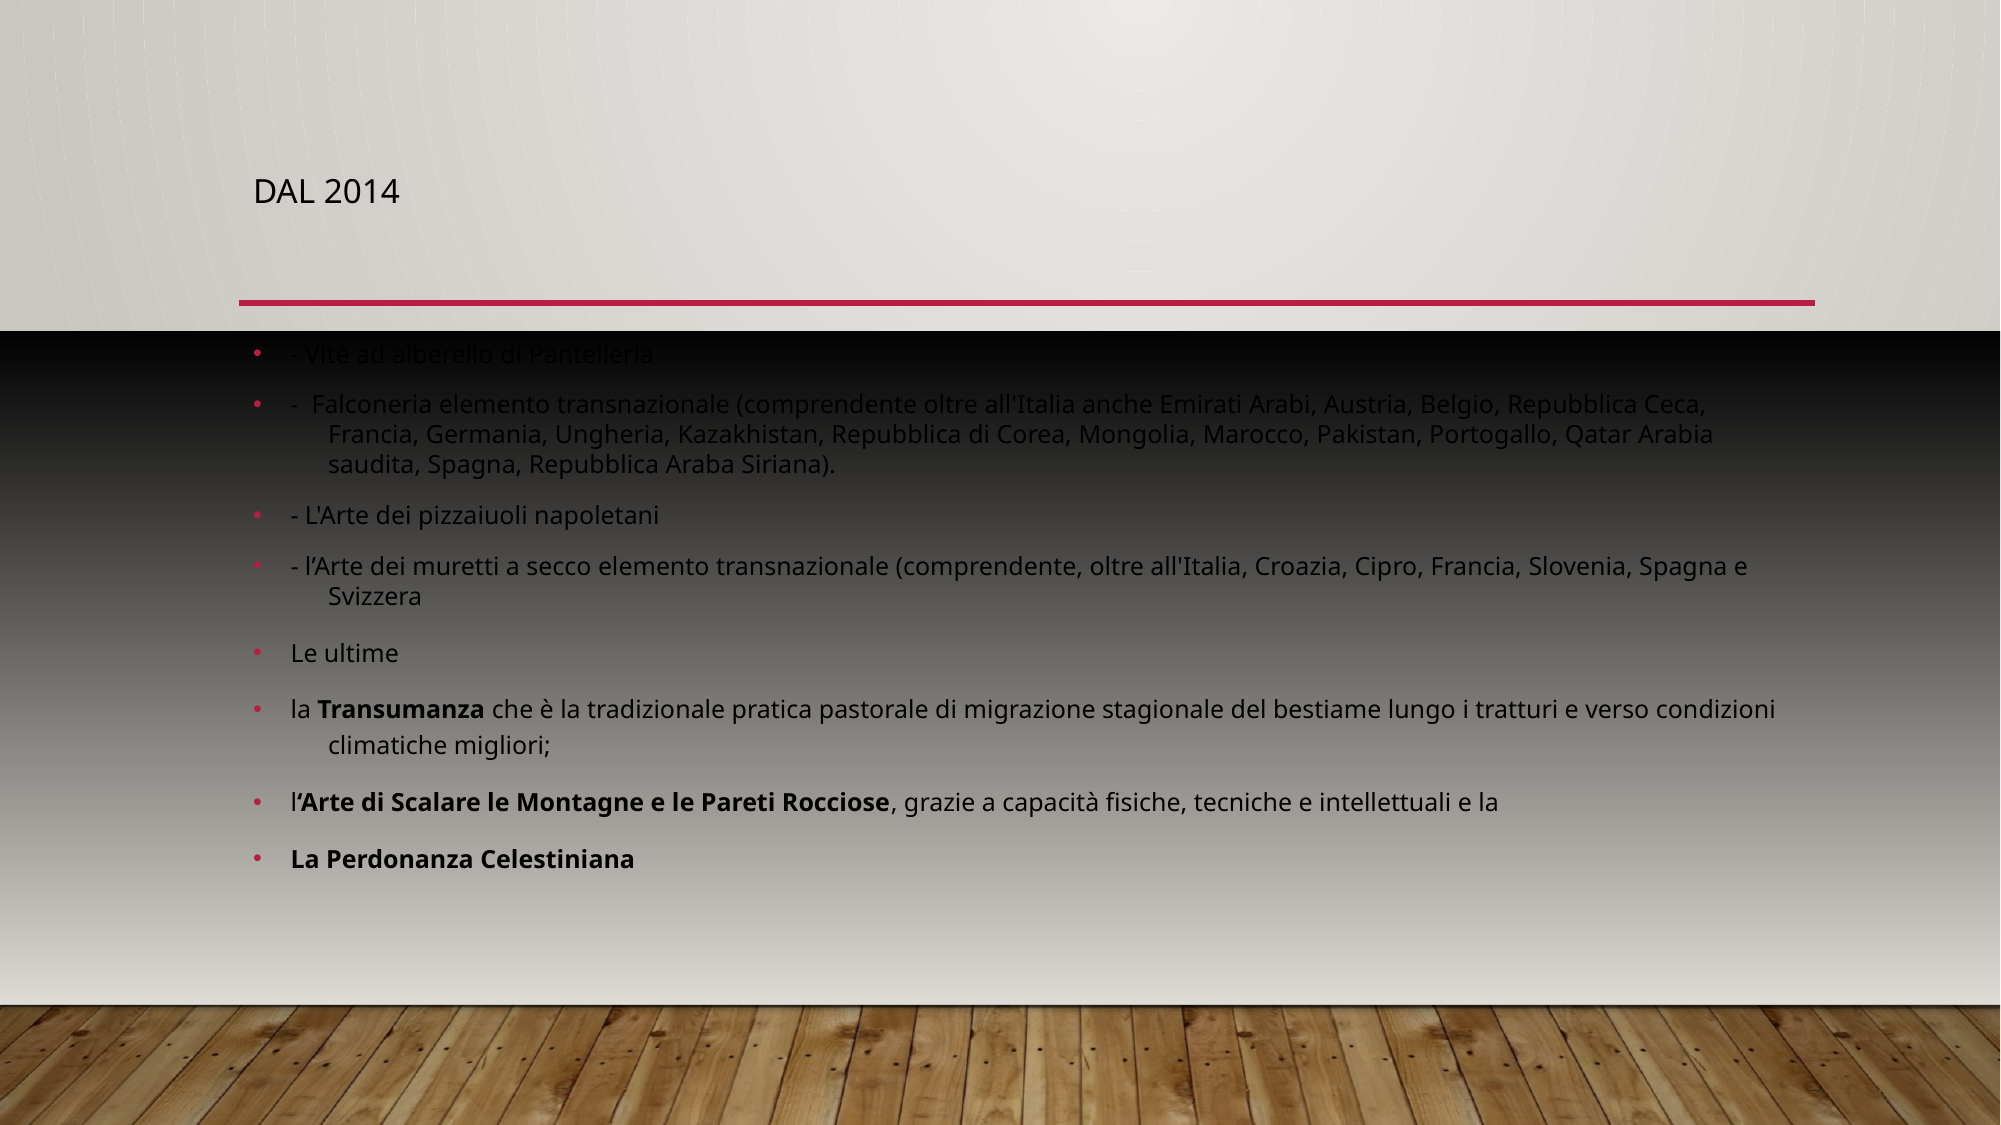

# Dal 2014
- Vite ad alberello di Pantelleria
- Falconeria elemento transnazionale (comprendente oltre all'Italia anche Emirati Arabi, Austria, Belgio, Repubblica Ceca, Francia, Germania, Ungheria, Kazakhistan, Repubblica di Corea, Mongolia, Marocco, Pakistan, Portogallo, Qatar Arabia saudita, Spagna, Repubblica Araba Siriana).
- L'Arte dei pizzaiuoli napoletani
- l’Arte dei muretti a secco elemento transnazionale (comprendente, oltre all'Italia, Croazia, Cipro, Francia, Slovenia, Spagna e Svizzera
Le ultime
la Transumanza che è la tradizionale pratica pastorale di migrazione stagionale del bestiame lungo i tratturi e verso condizioni climatiche migliori;
l‘Arte di Scalare le Montagne e le Pareti Rocciose, grazie a capacità fisiche, tecniche e intellettuali e la
La Perdonanza Celestiniana